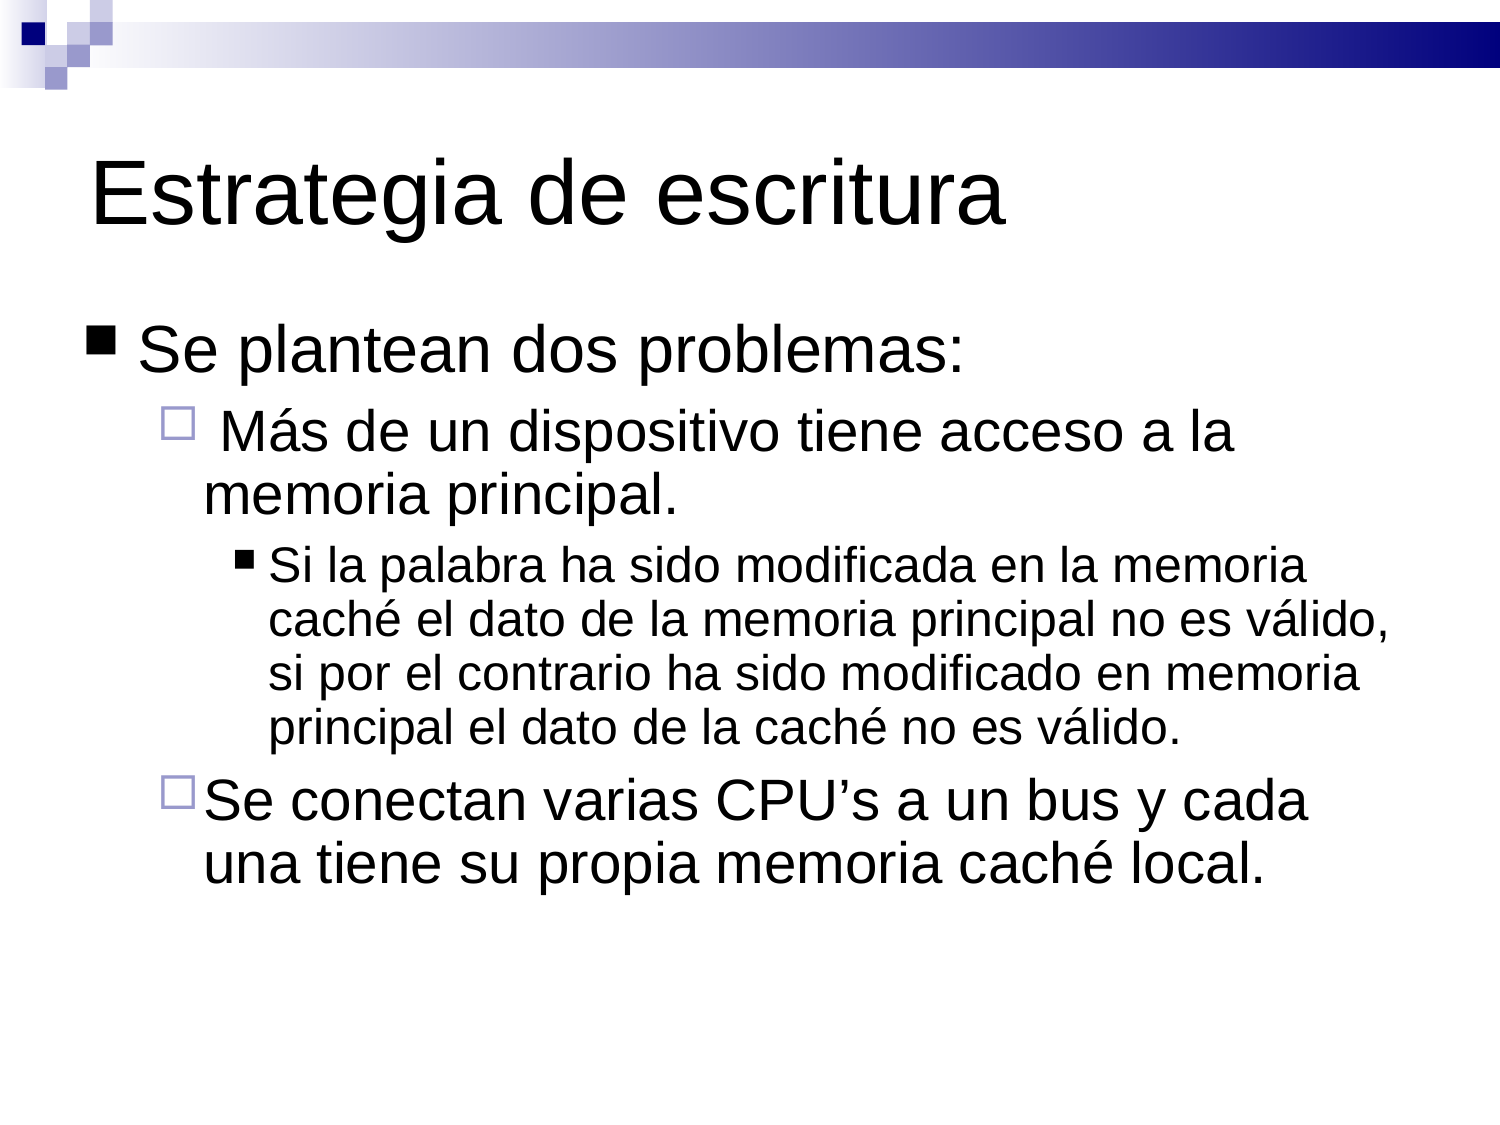

# Estrategia de escritura
Se plantean dos problemas:
 Más de un dispositivo tiene acceso a la memoria principal.
Si la palabra ha sido modificada en la memoria caché el dato de la memoria principal no es válido, si por el contrario ha sido modificado en memoria principal el dato de la caché no es válido.
Se conectan varias CPU’s a un bus y cada una tiene su propia memoria caché local.